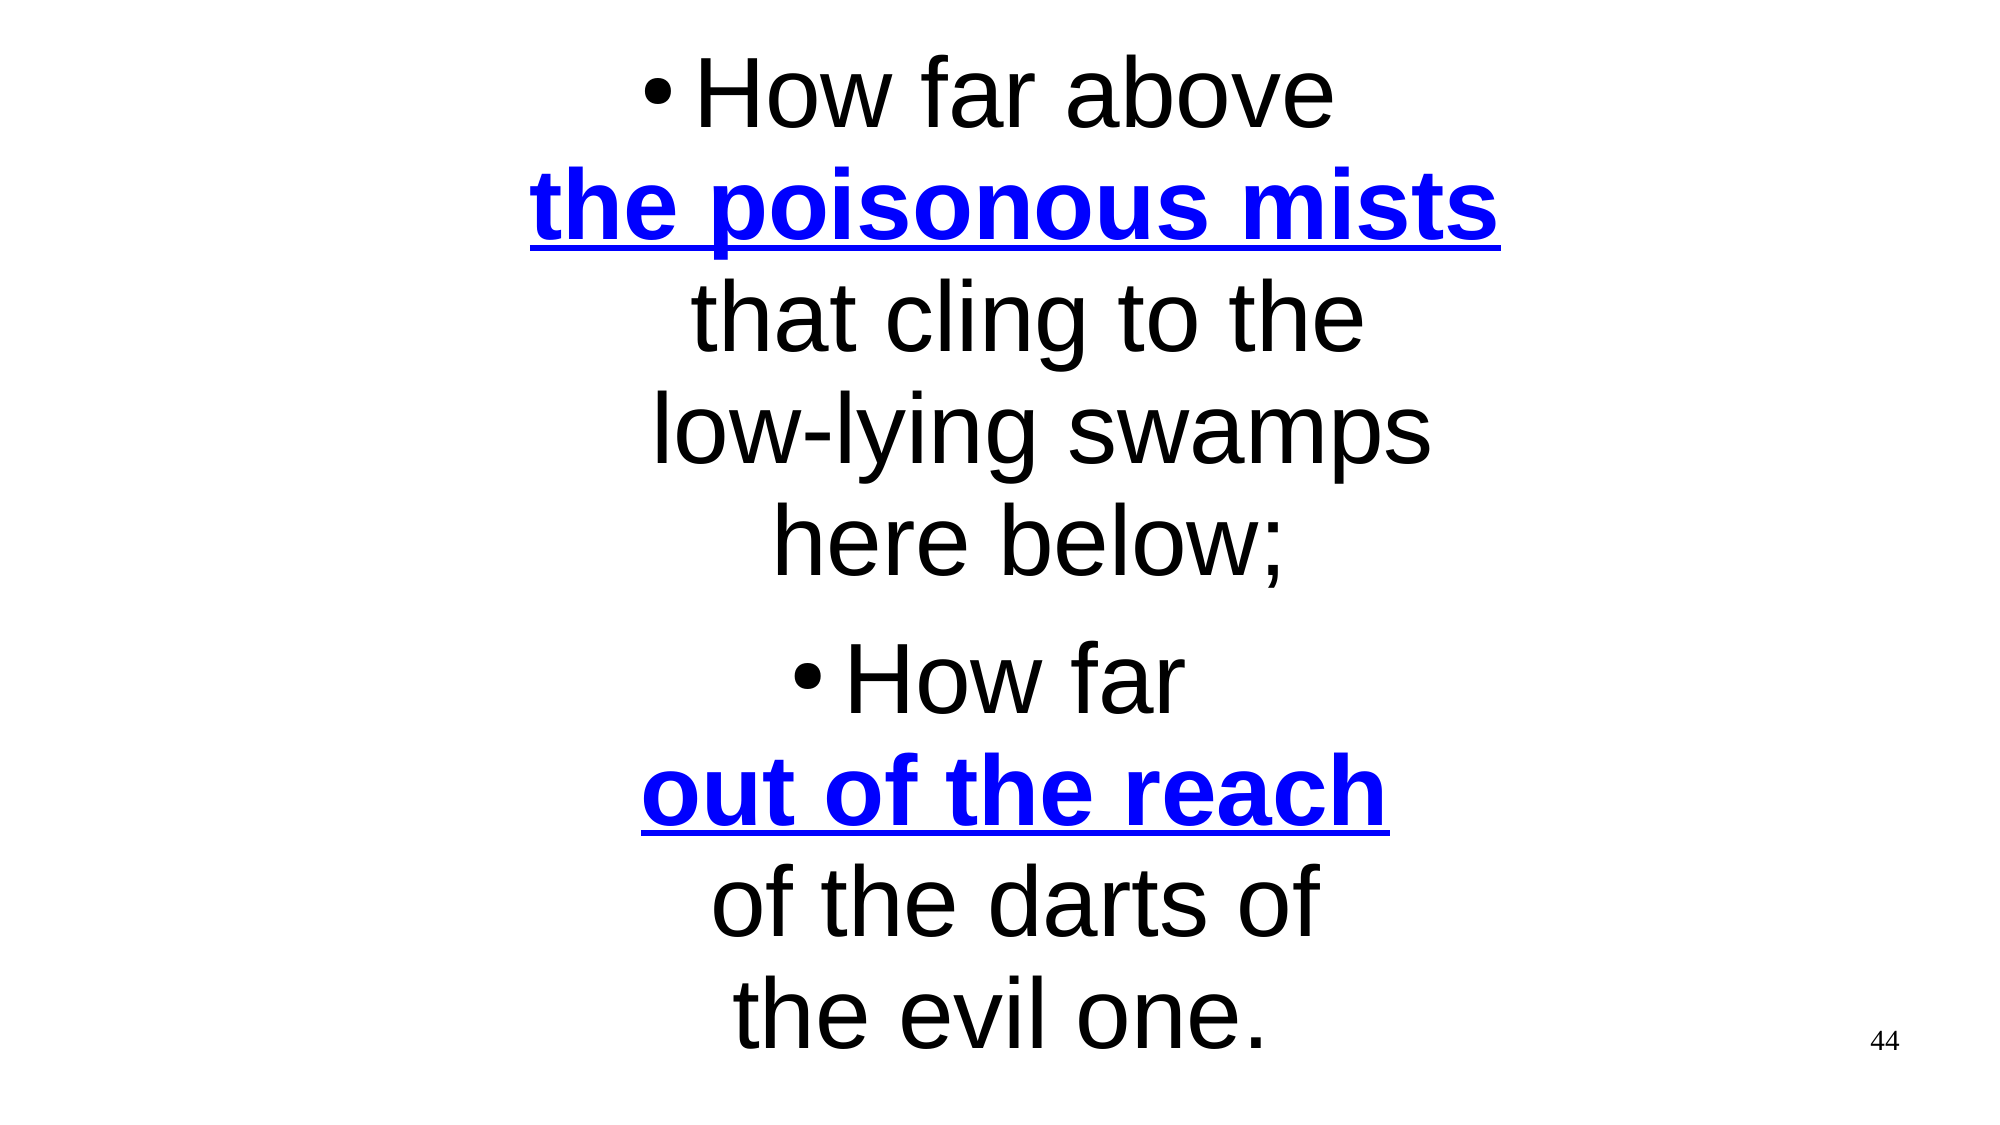

# How far above the poisonous mists that cling to the low-lying swamps here below;
How far
out of the reach
of the darts of
the evil one.
44